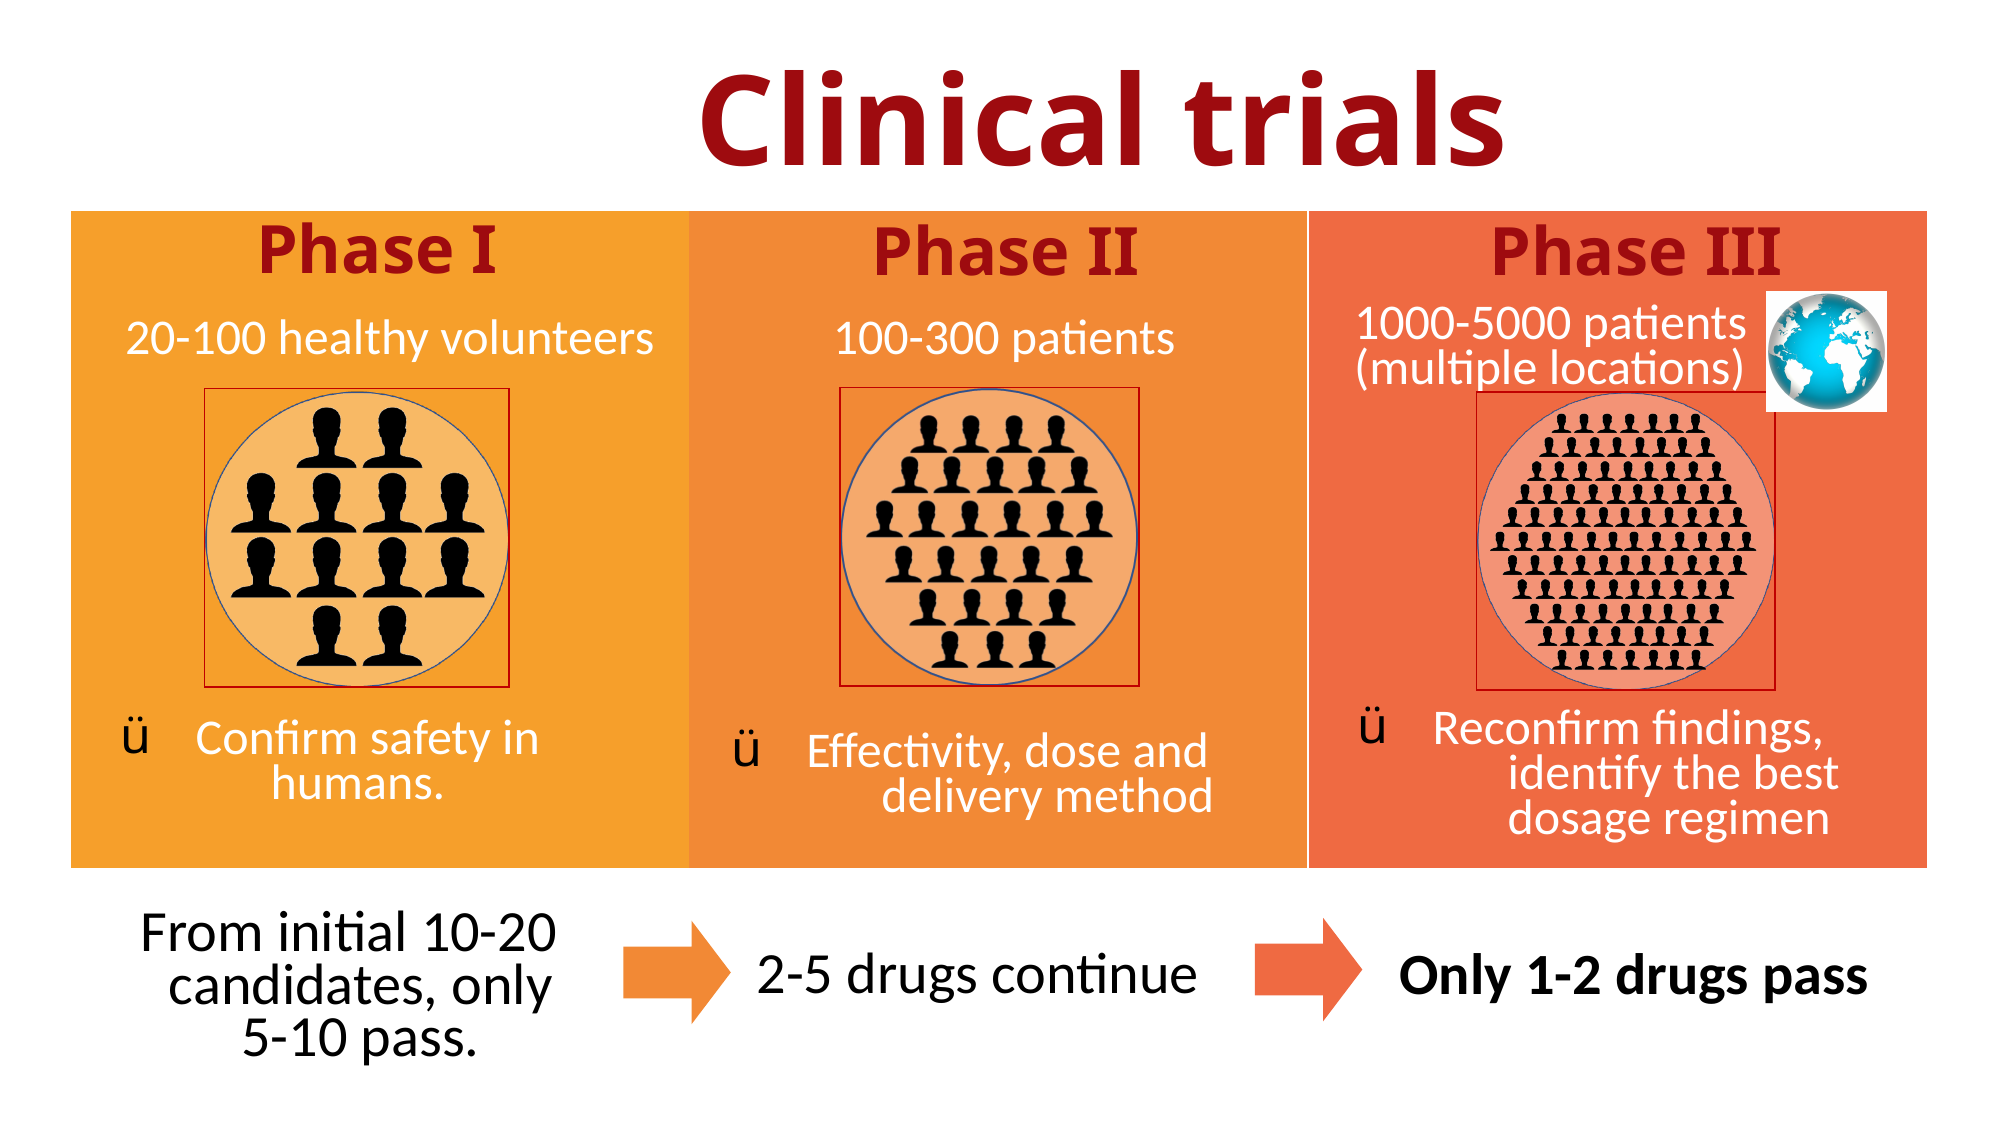

Clinical trials
Phase I
Phase II
Phase III
1000-5000 patients (multiple locations)
20-100 healthy volunteers
Confirm safety in humans.
100-300 patients
Reconfirm findings, identify the best dosage regimen
Effectivity, dose and delivery method
From initial 10-20 candidates, only 5-10 pass.
Only 1-2 drugs pass
2-5 drugs continue